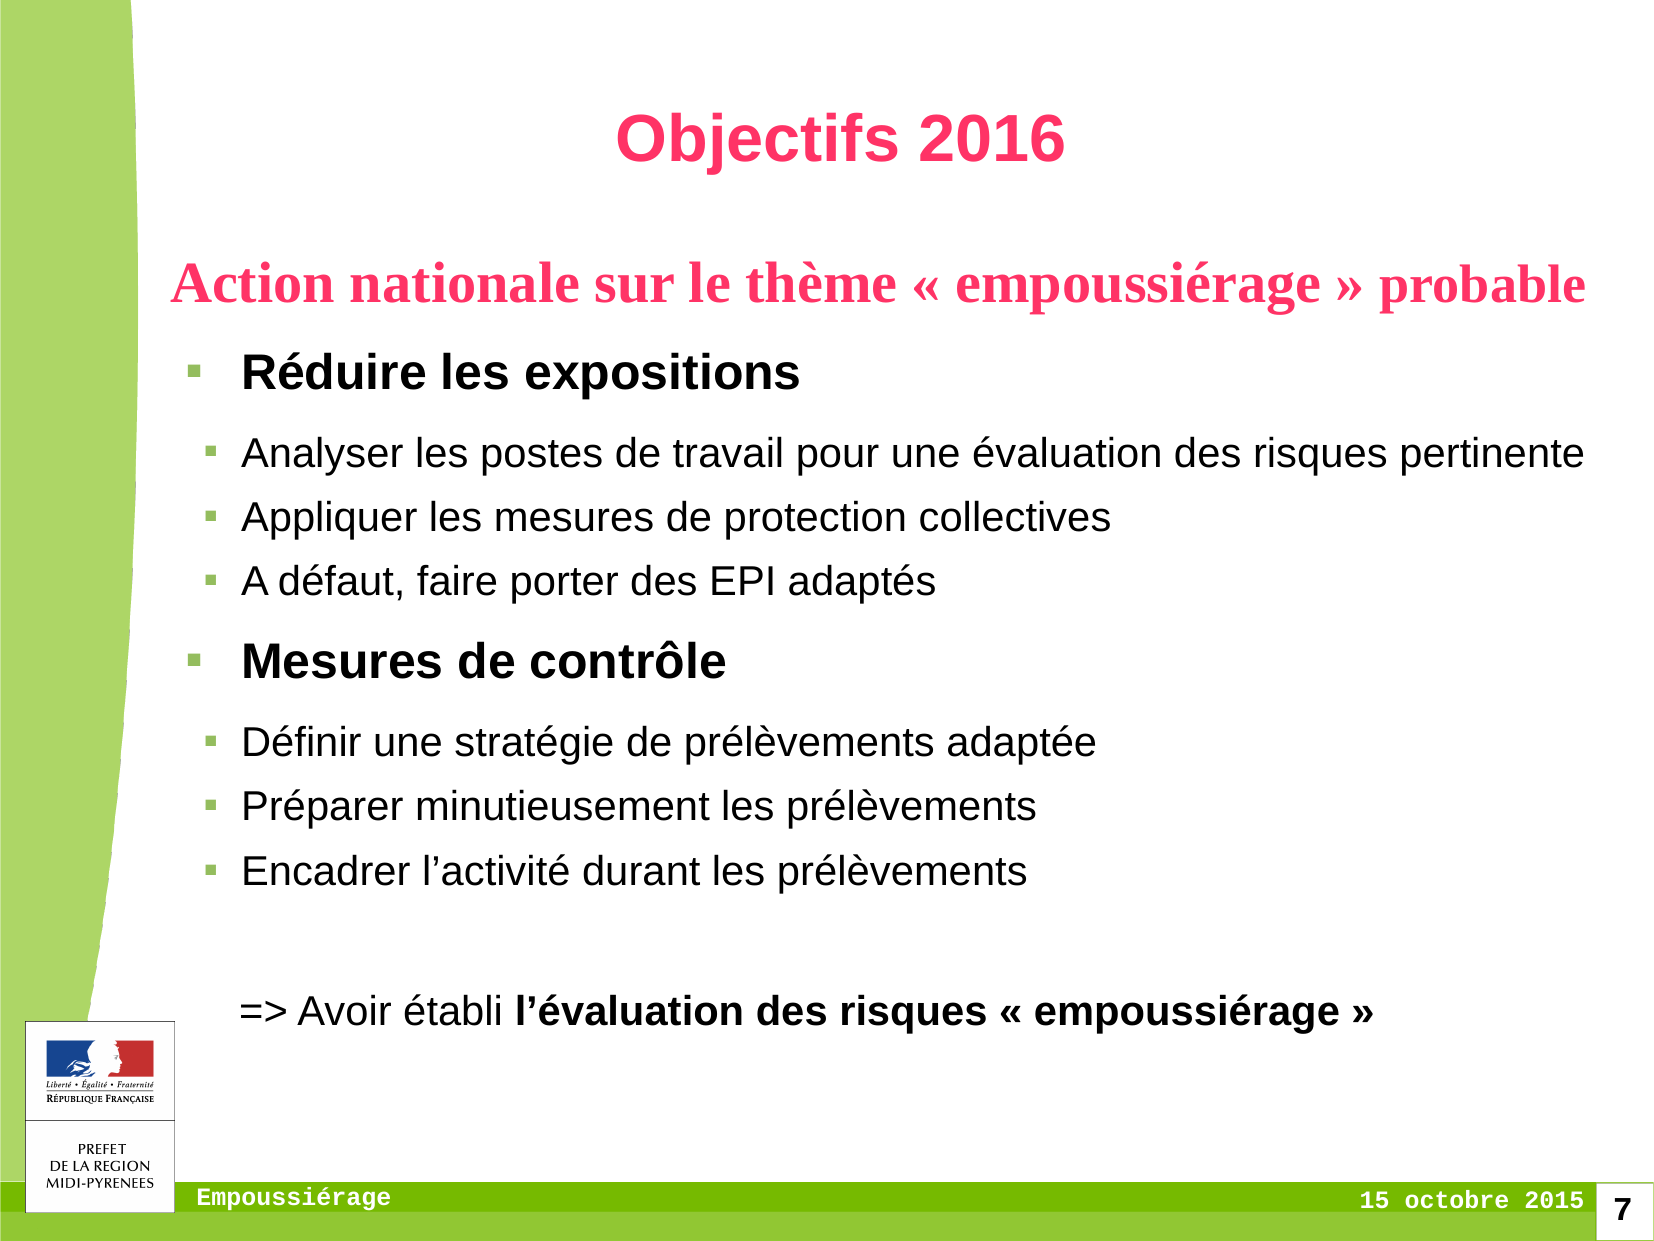

# Objectifs 2016
Action nationale sur le thème « empoussiérage » probable
Réduire les expositions
Analyser les postes de travail pour une évaluation des risques pertinente
Appliquer les mesures de protection collectives
A défaut, faire porter des EPI adaptés
Mesures de contrôle
Définir une stratégie de prélèvements adaptée
Préparer minutieusement les prélèvements
Encadrer l’activité durant les prélèvements
 => Avoir établi l’évaluation des risques « empoussiérage »
7